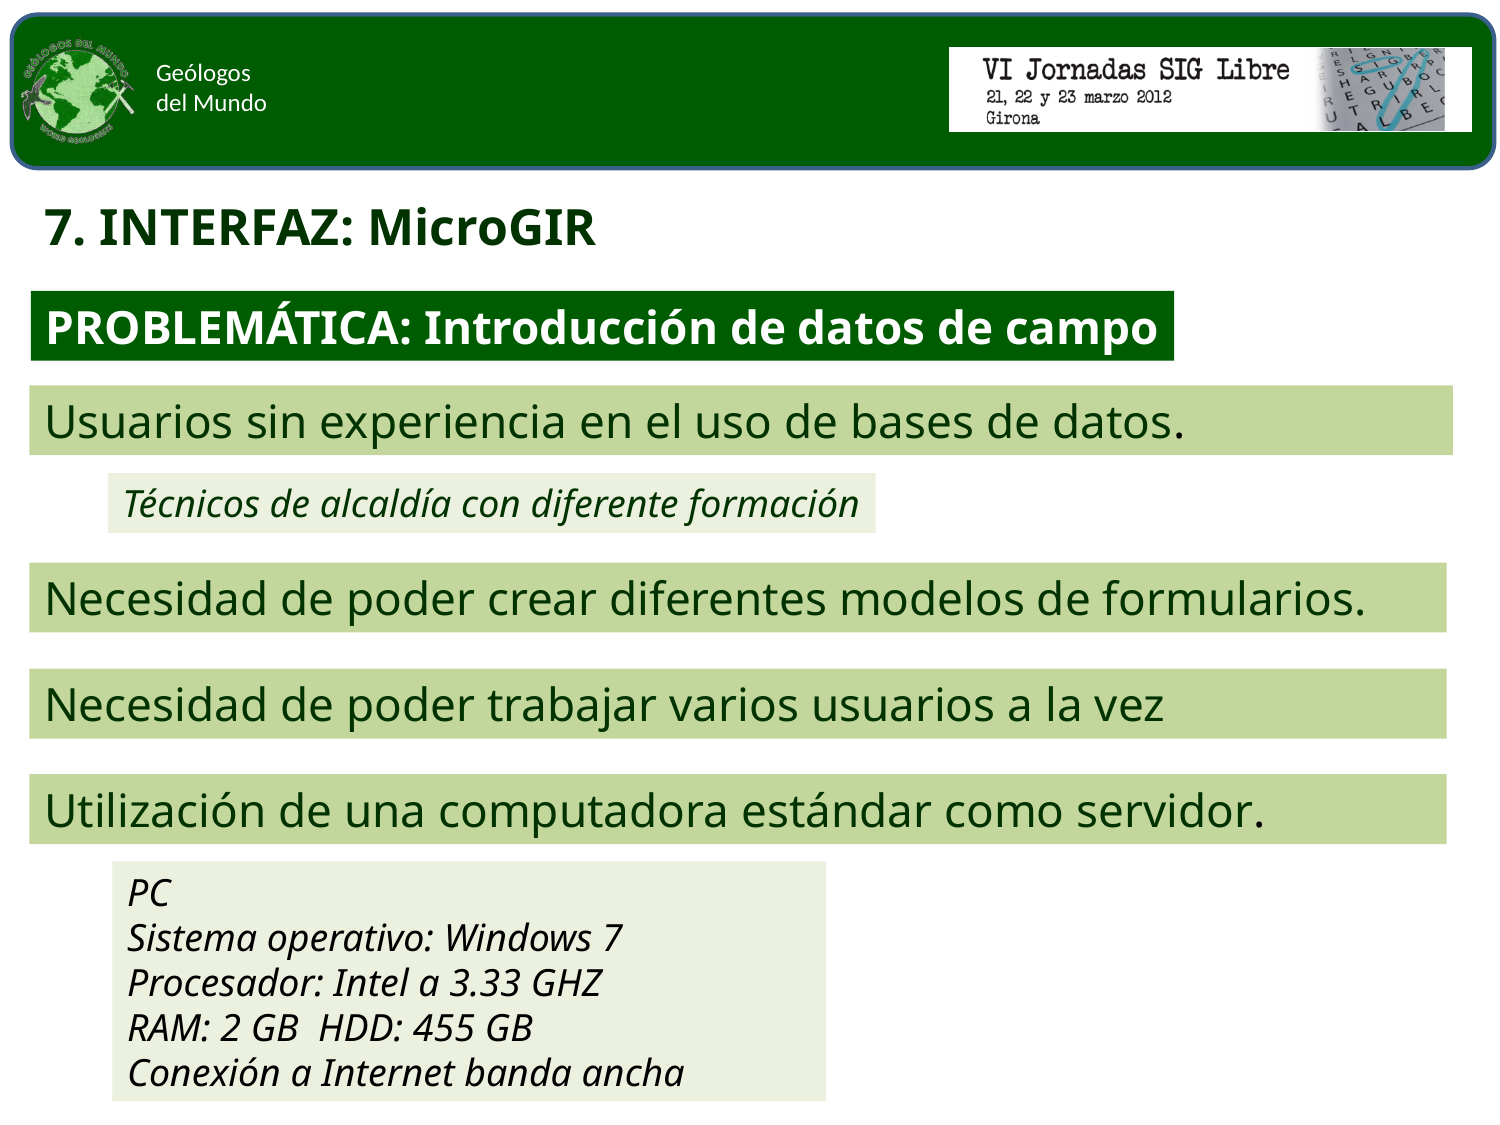

Geólogos
del Mundo
7. INTERFAZ: MicroGIR
PROBLEMÁTICA: Introducción de datos de campo
Usuarios sin experiencia en el uso de bases de datos.
-
Técnicos de alcaldía con diferente formación
Necesidad de poder crear diferentes modelos de formularios.
Necesidad de poder trabajar varios usuarios a la vez
Utilización de una computadora estándar como servidor.
PC
Sistema operativo: Windows 7
Procesador: Intel a 3.33 GHZ
RAM: 2 GB HDD: 455 GB
Conexión a Internet banda ancha